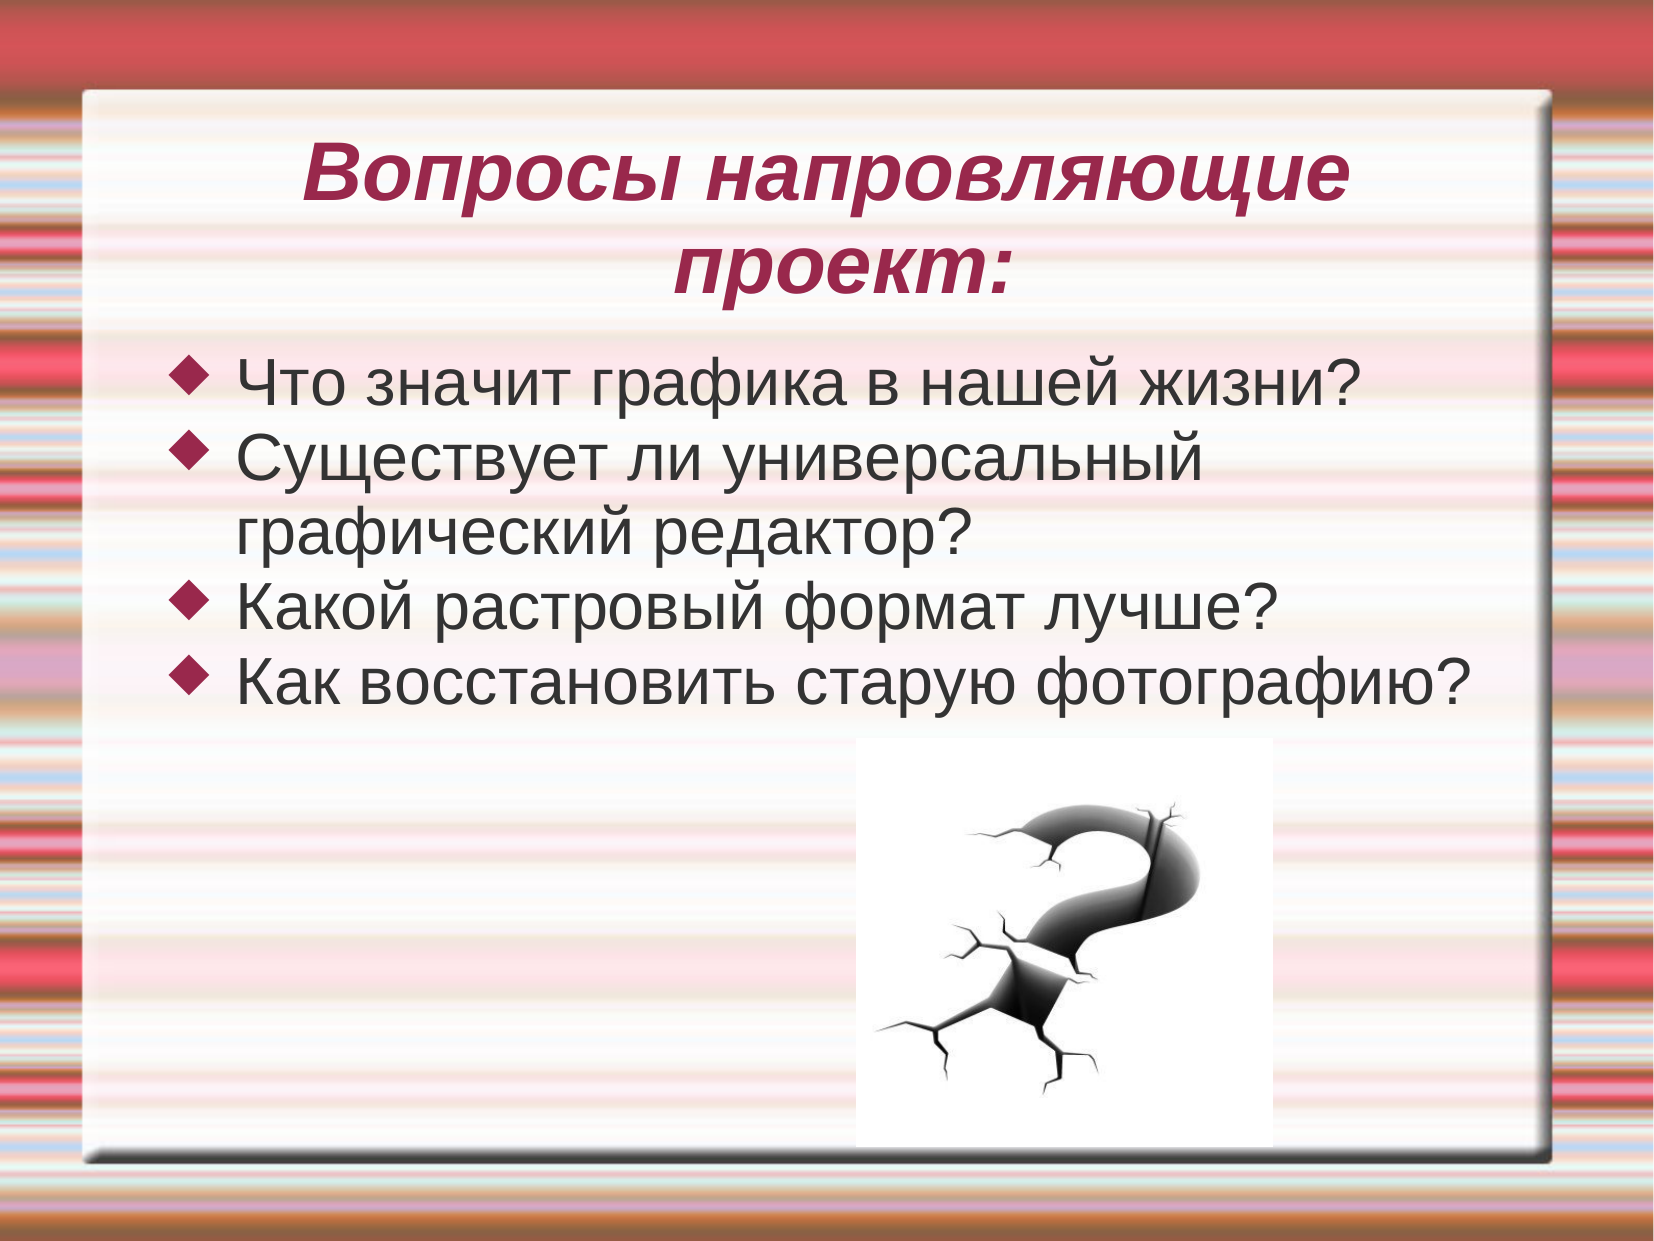

# Вопросы напровляющие проект:
Что значит графика в нашей жизни?
Существует ли универсальный графический редактор?
Какой растровый формат лучше?
Как восстановить старую фотографию?